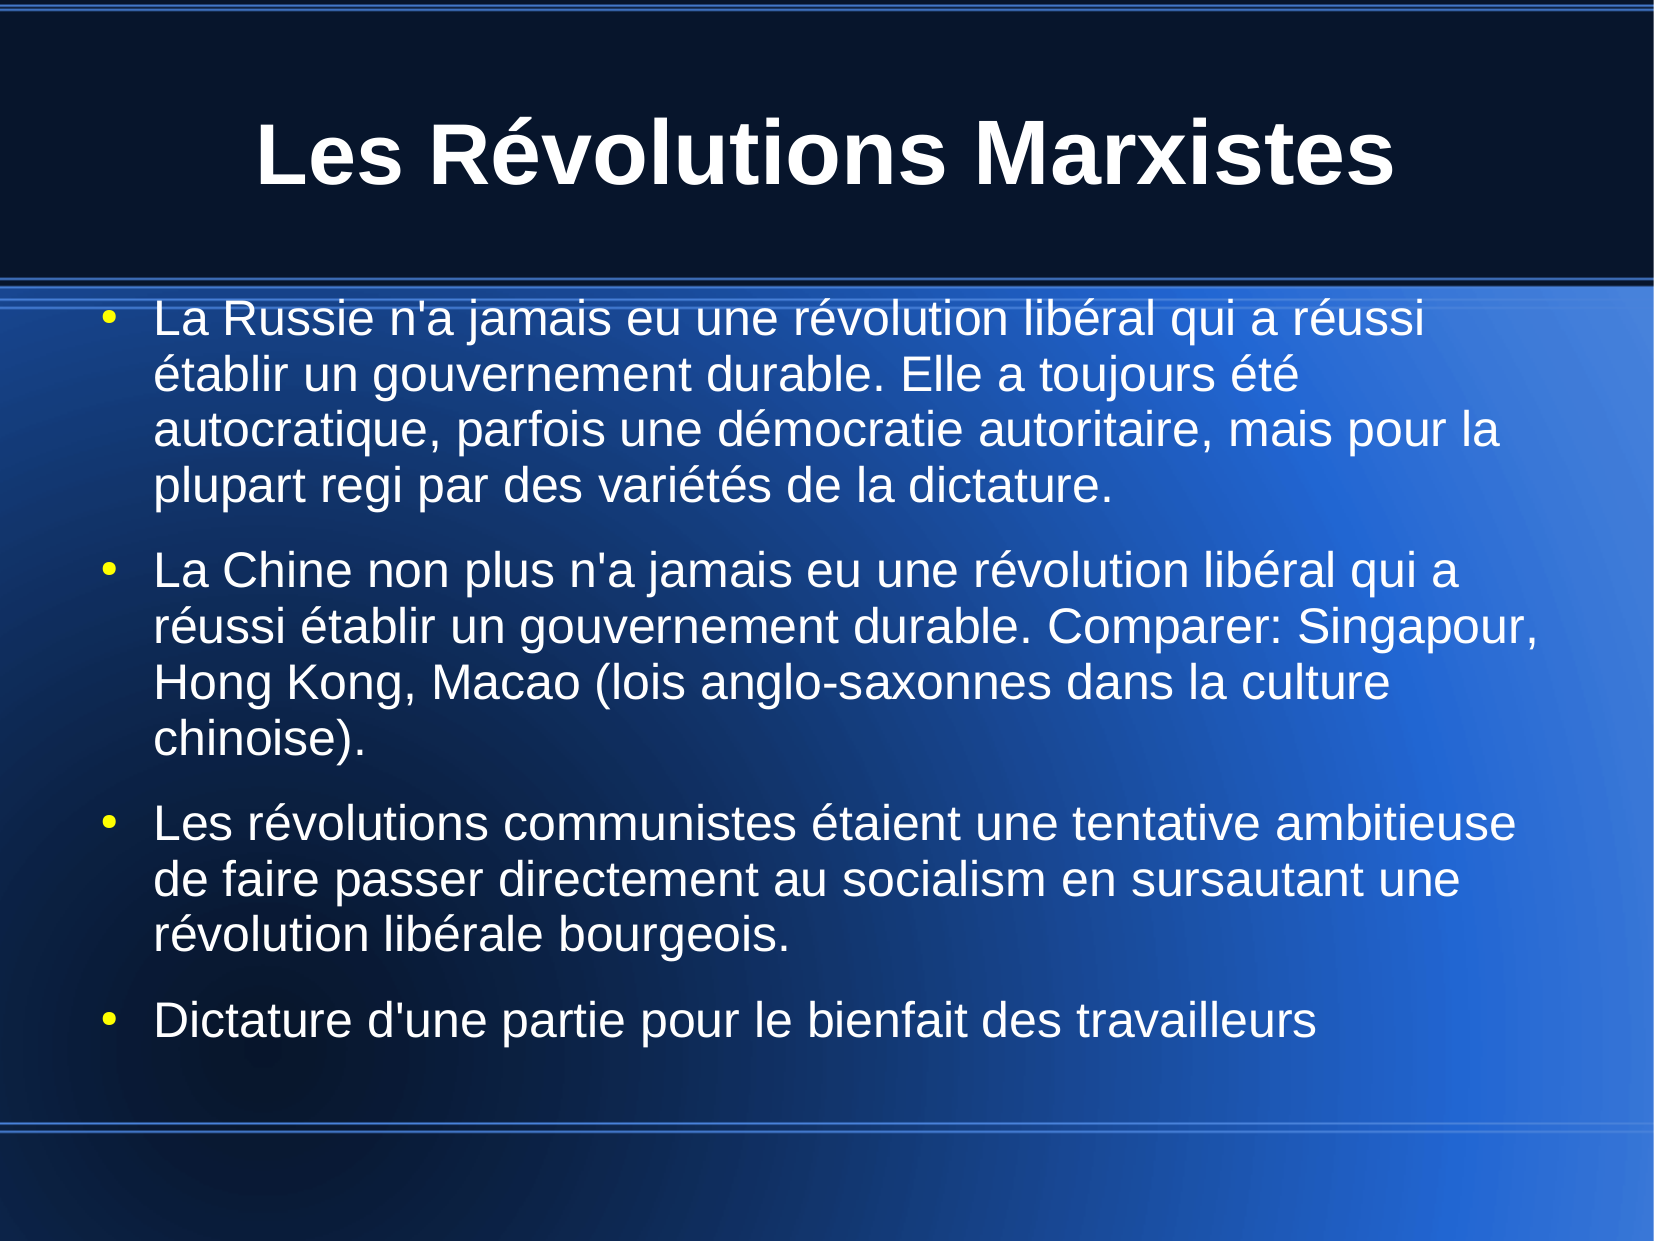

# Les Révolutions Marxistes
La Russie n'a jamais eu une révolution libéral qui a réussi établir un gouvernement durable. Elle a toujours été autocratique, parfois une démocratie autoritaire, mais pour la plupart regi par des variétés de la dictature.
La Chine non plus n'a jamais eu une révolution libéral qui a réussi établir un gouvernement durable. Comparer: Singapour, Hong Kong, Macao (lois anglo-saxonnes dans la culture chinoise).
Les révolutions communistes étaient une tentative ambitieuse de faire passer directement au socialism en sursautant une révolution libérale bourgeois.
Dictature d'une partie pour le bienfait des travailleurs